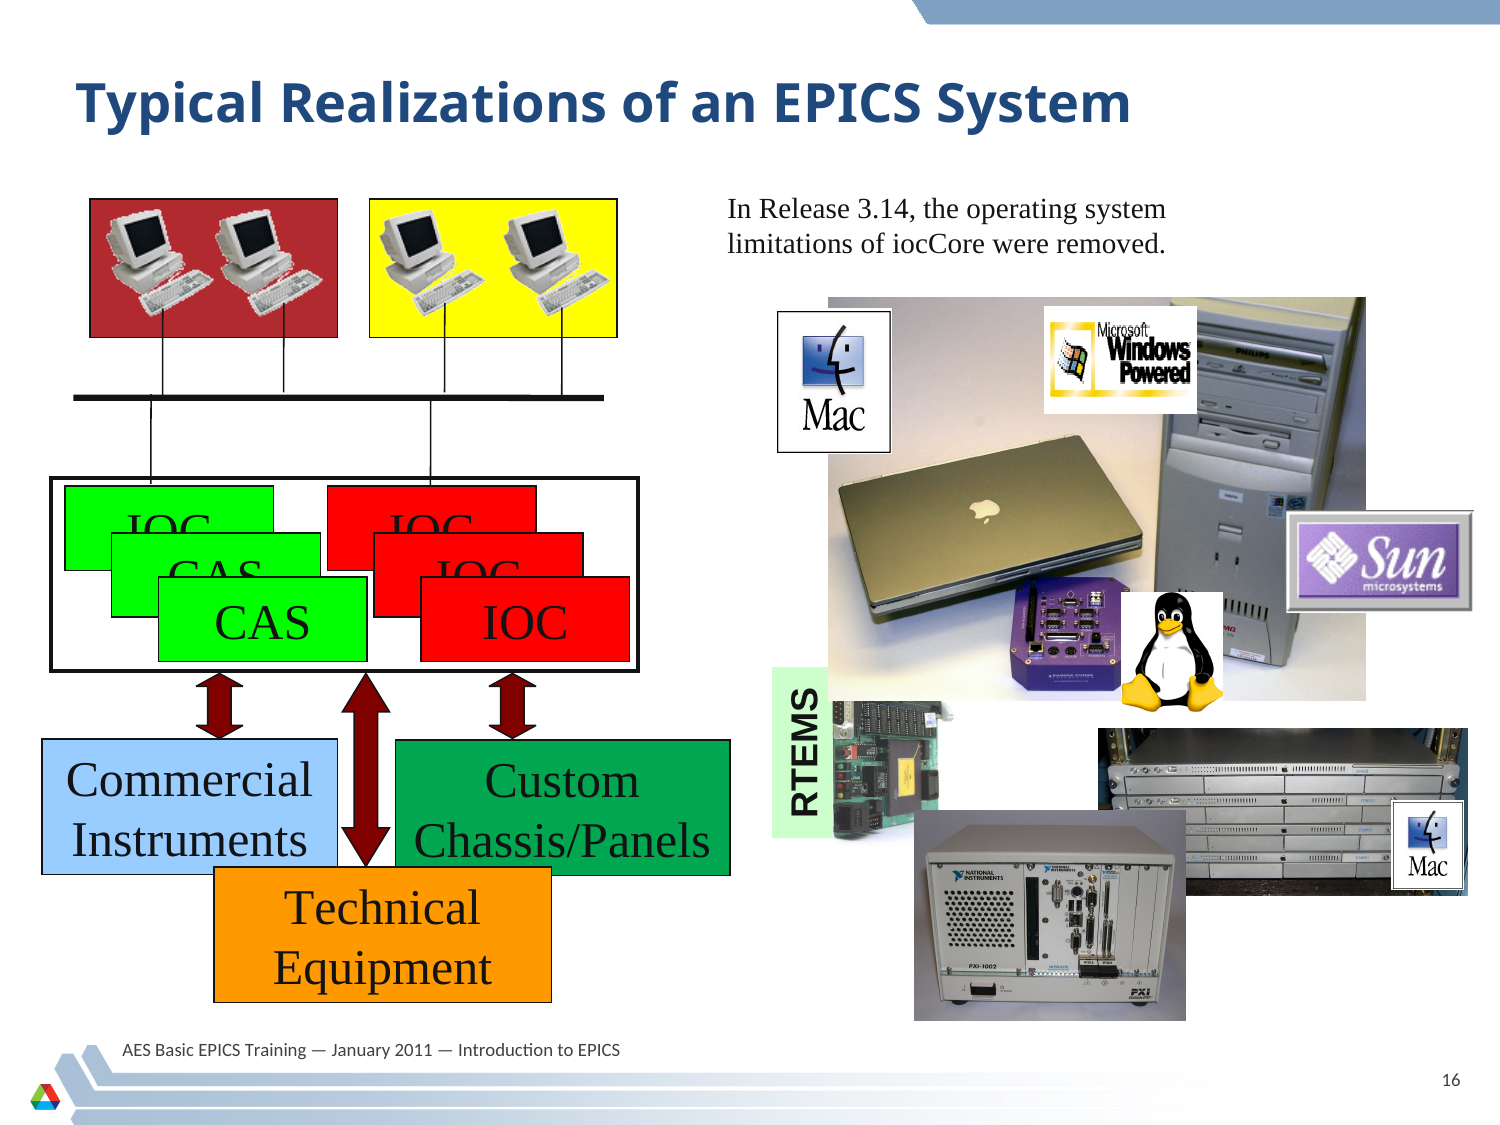

# Typical Realizations of an EPICS System
In Release 3.14, the operating system limitations of iocCore were removed.
IOC
CAS
CAS
IOC
IOC
IOC
RTEMS
Commercial Instruments
Custom Chassis/Panels
Technical Equipment
AES Basic EPICS Training — January 2011 — Introduction to EPICS
16